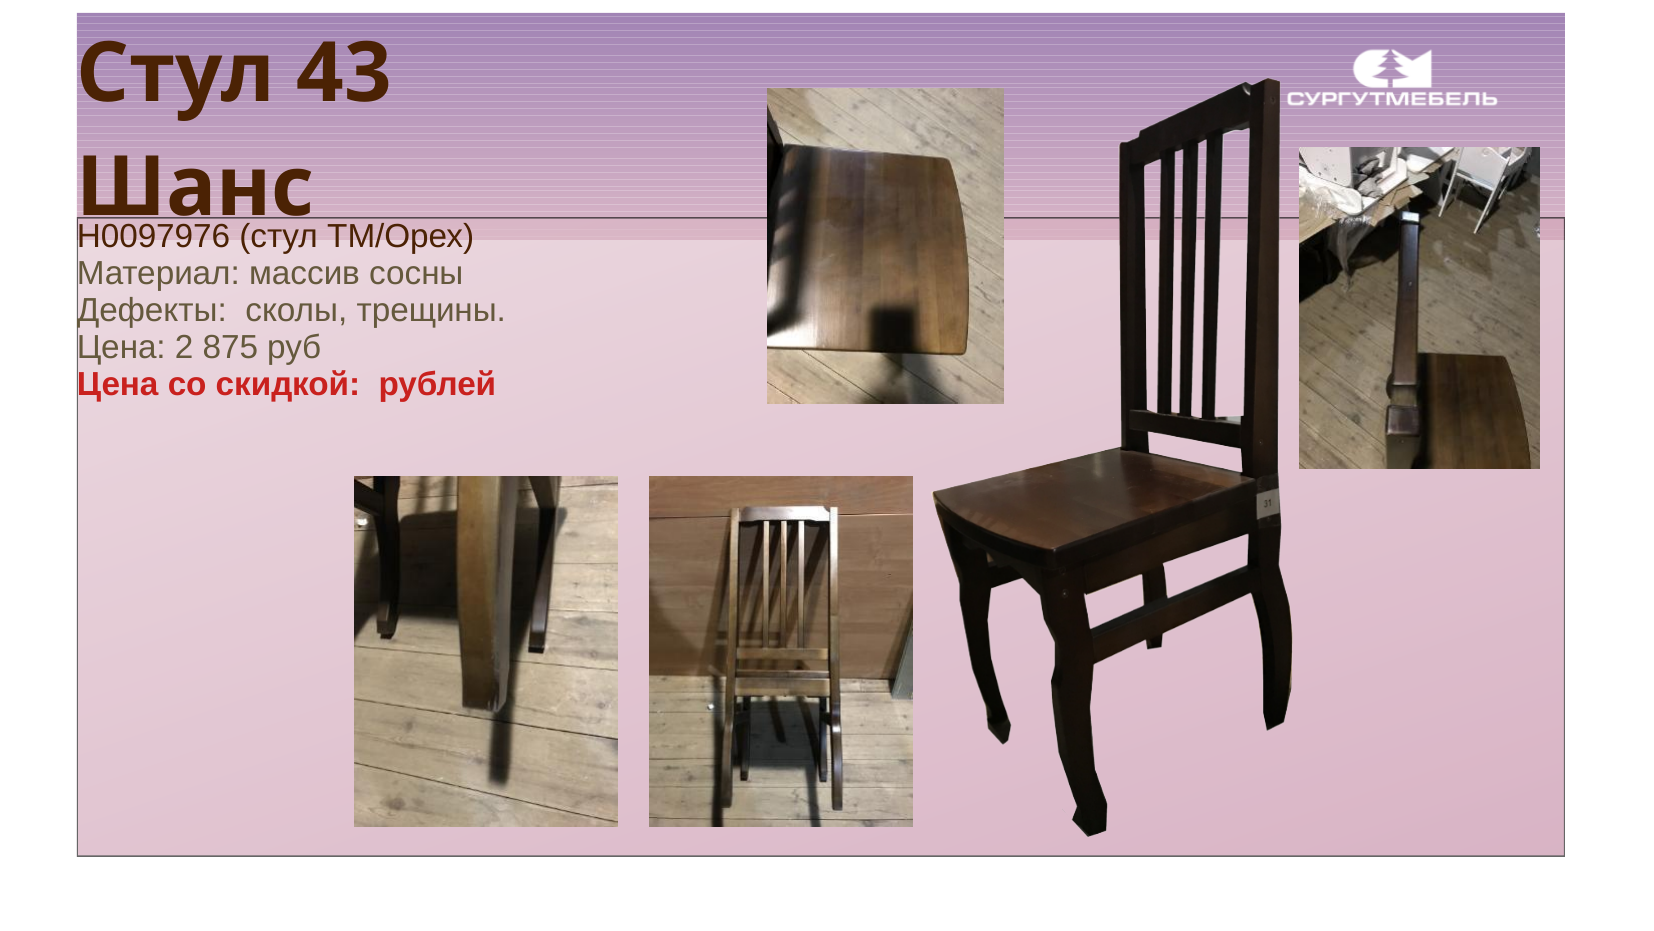

# Стул 43 Шанс
H0097976 (стул ТМ/Орех)
Материал: массив сосны
Дефекты: сколы, трещины.
Цена: 2 875 руб
Цена со скидкой: рублей